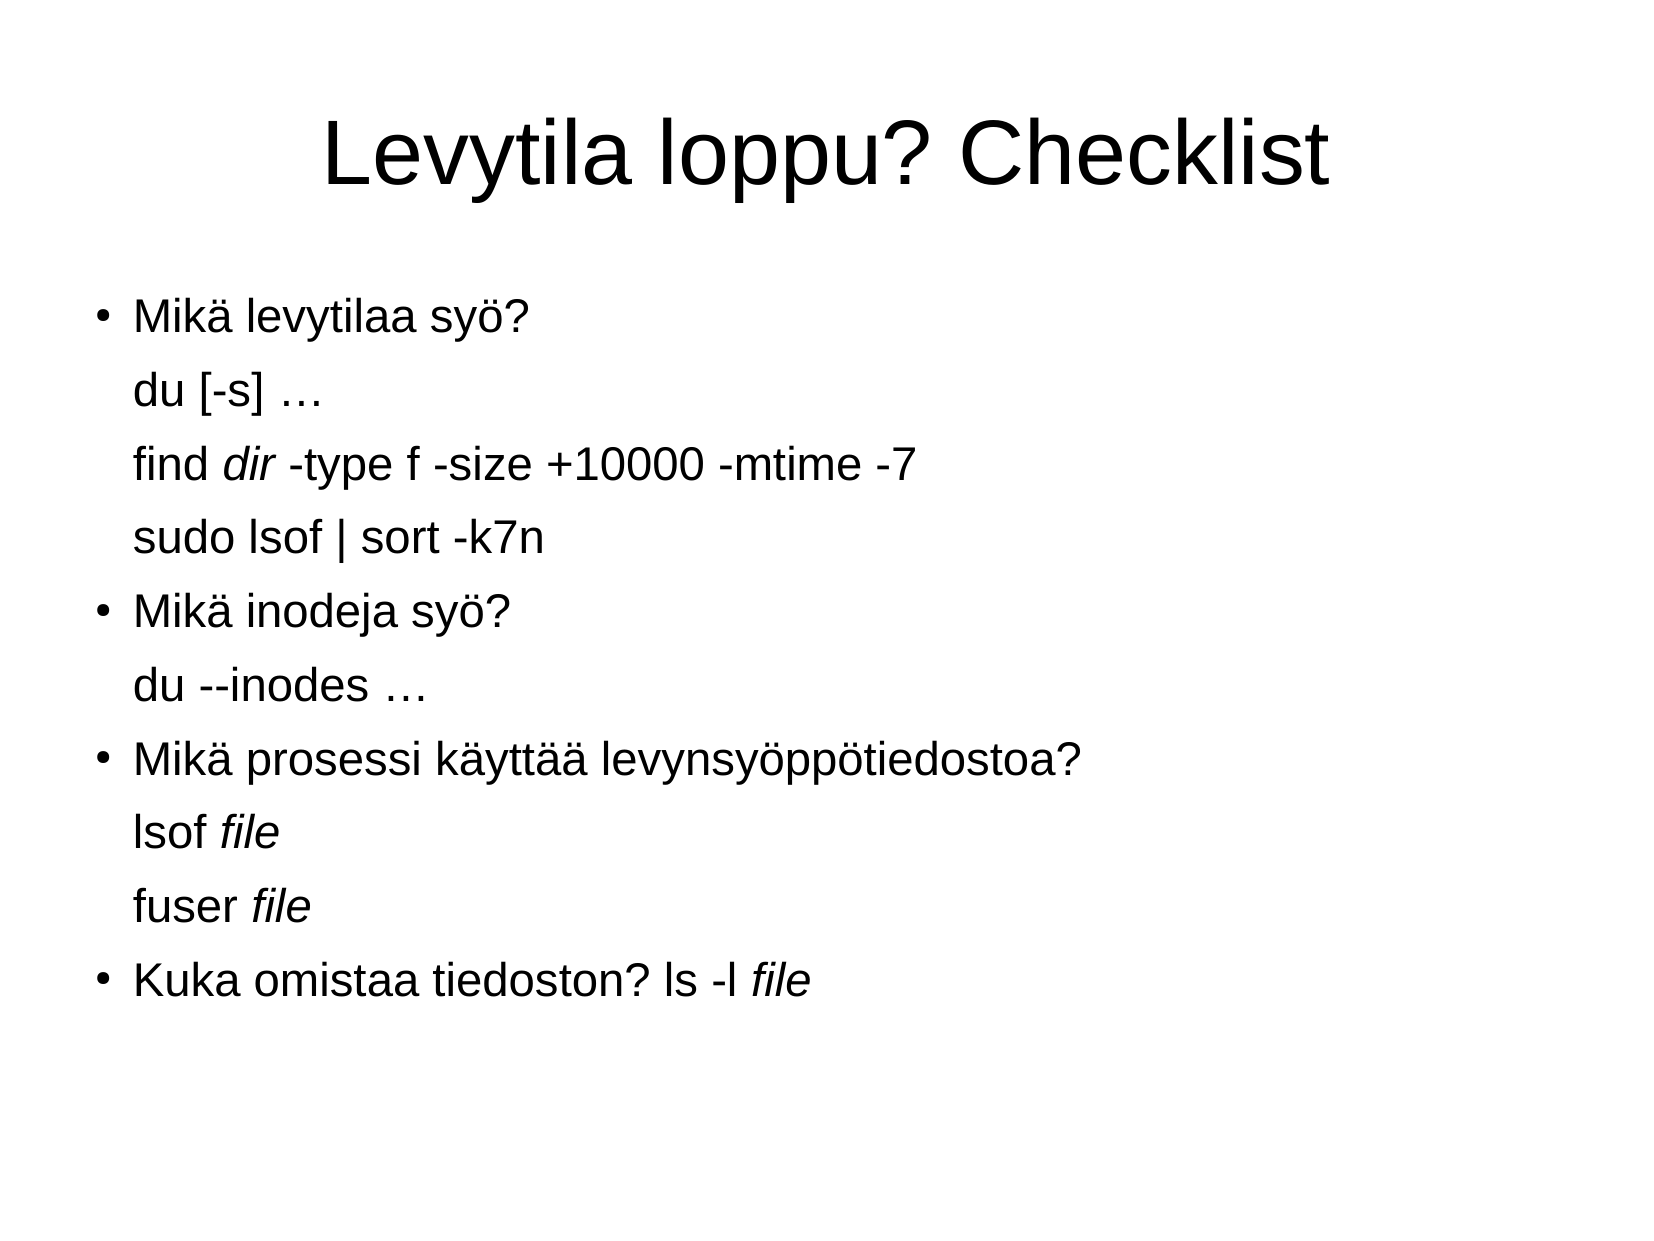

# Levytila loppu? Checklist
Mikä levytilaa syö?
du [-s] …
find dir -type f -size +10000 -mtime -7
sudo lsof | sort -k7n
Mikä inodeja syö?
du --inodes …
Mikä prosessi käyttää levynsyöppötiedostoa?
lsof file
fuser file
Kuka omistaa tiedoston? ls -l file